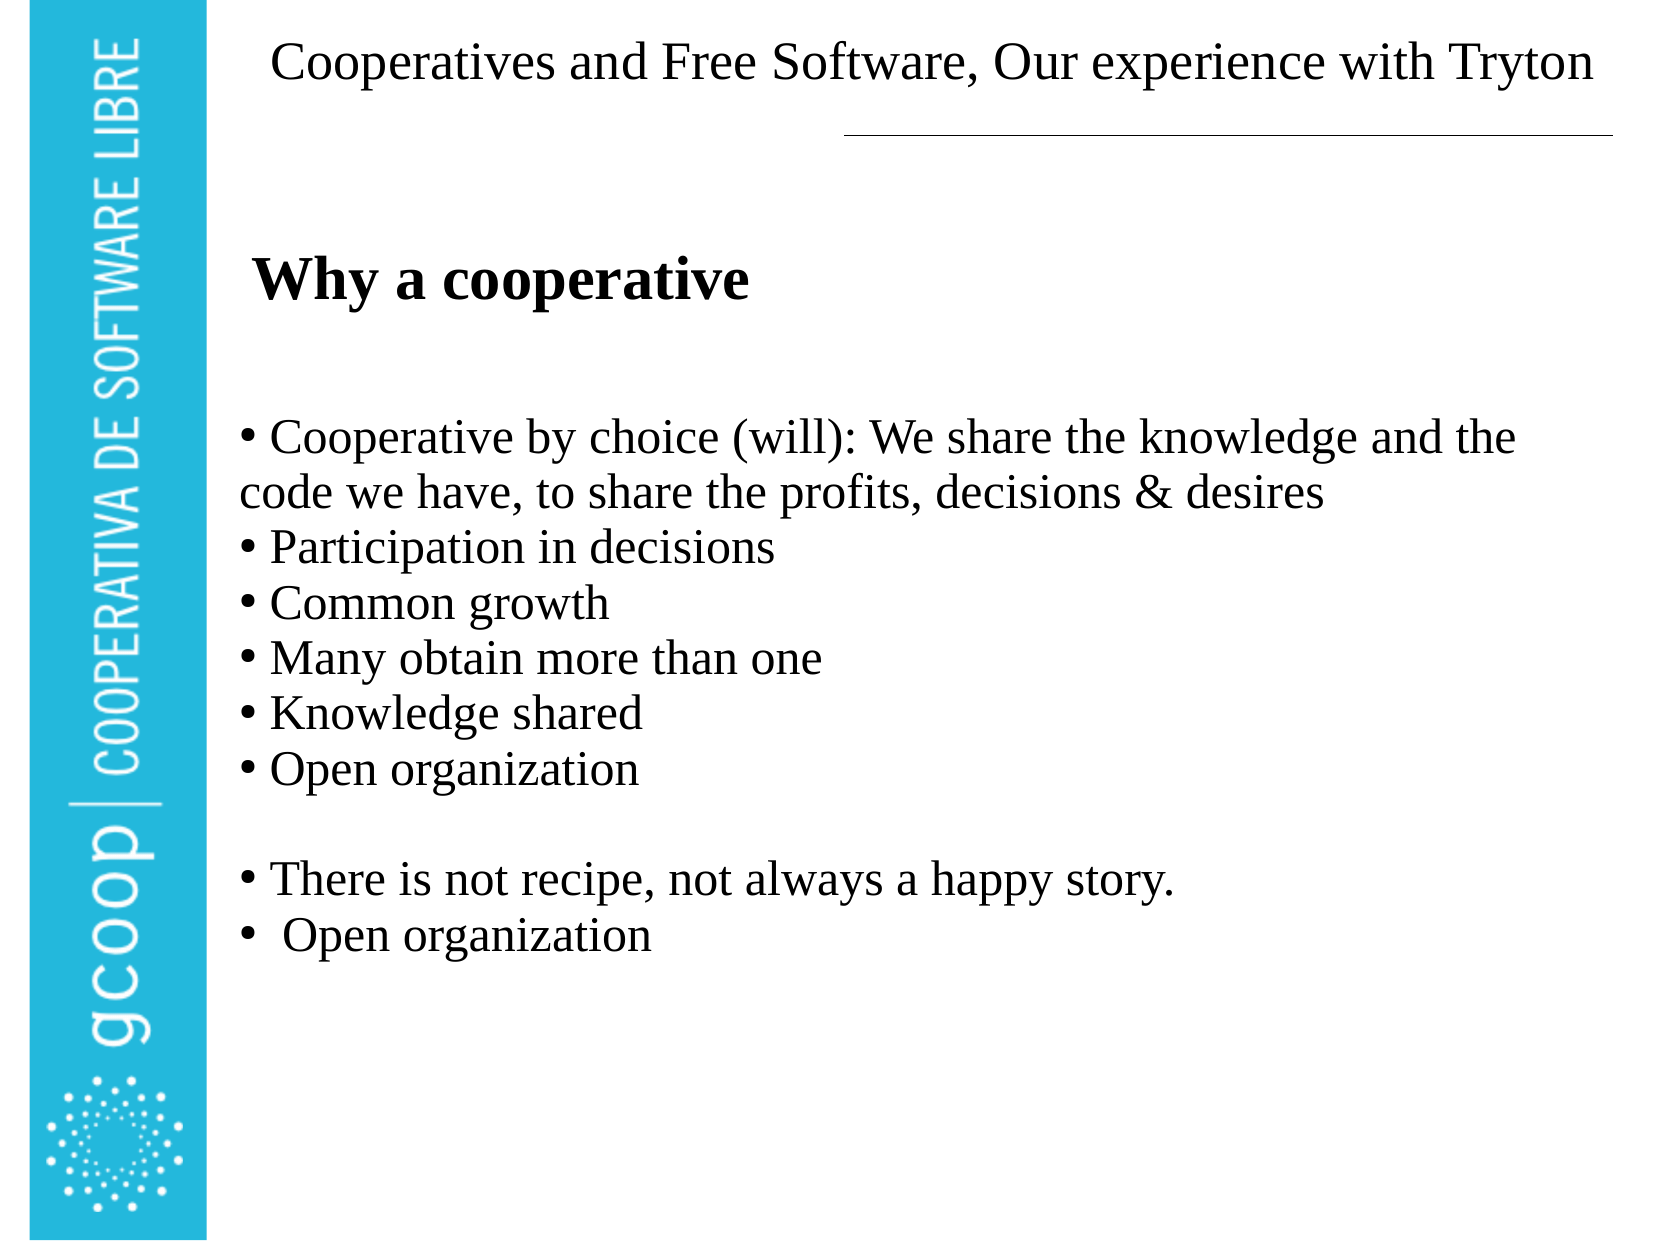

Cooperatives and Free Software, Our experience with Tryton
Why a cooperative
 Cooperative by choice (will): We share the knowledge and the code we have, to share the profits, decisions & desires
 Participation in decisions
 Common growth
 Many obtain more than one
 Knowledge shared
 Open organization
 There is not recipe, not always a happy story.
 Open organization